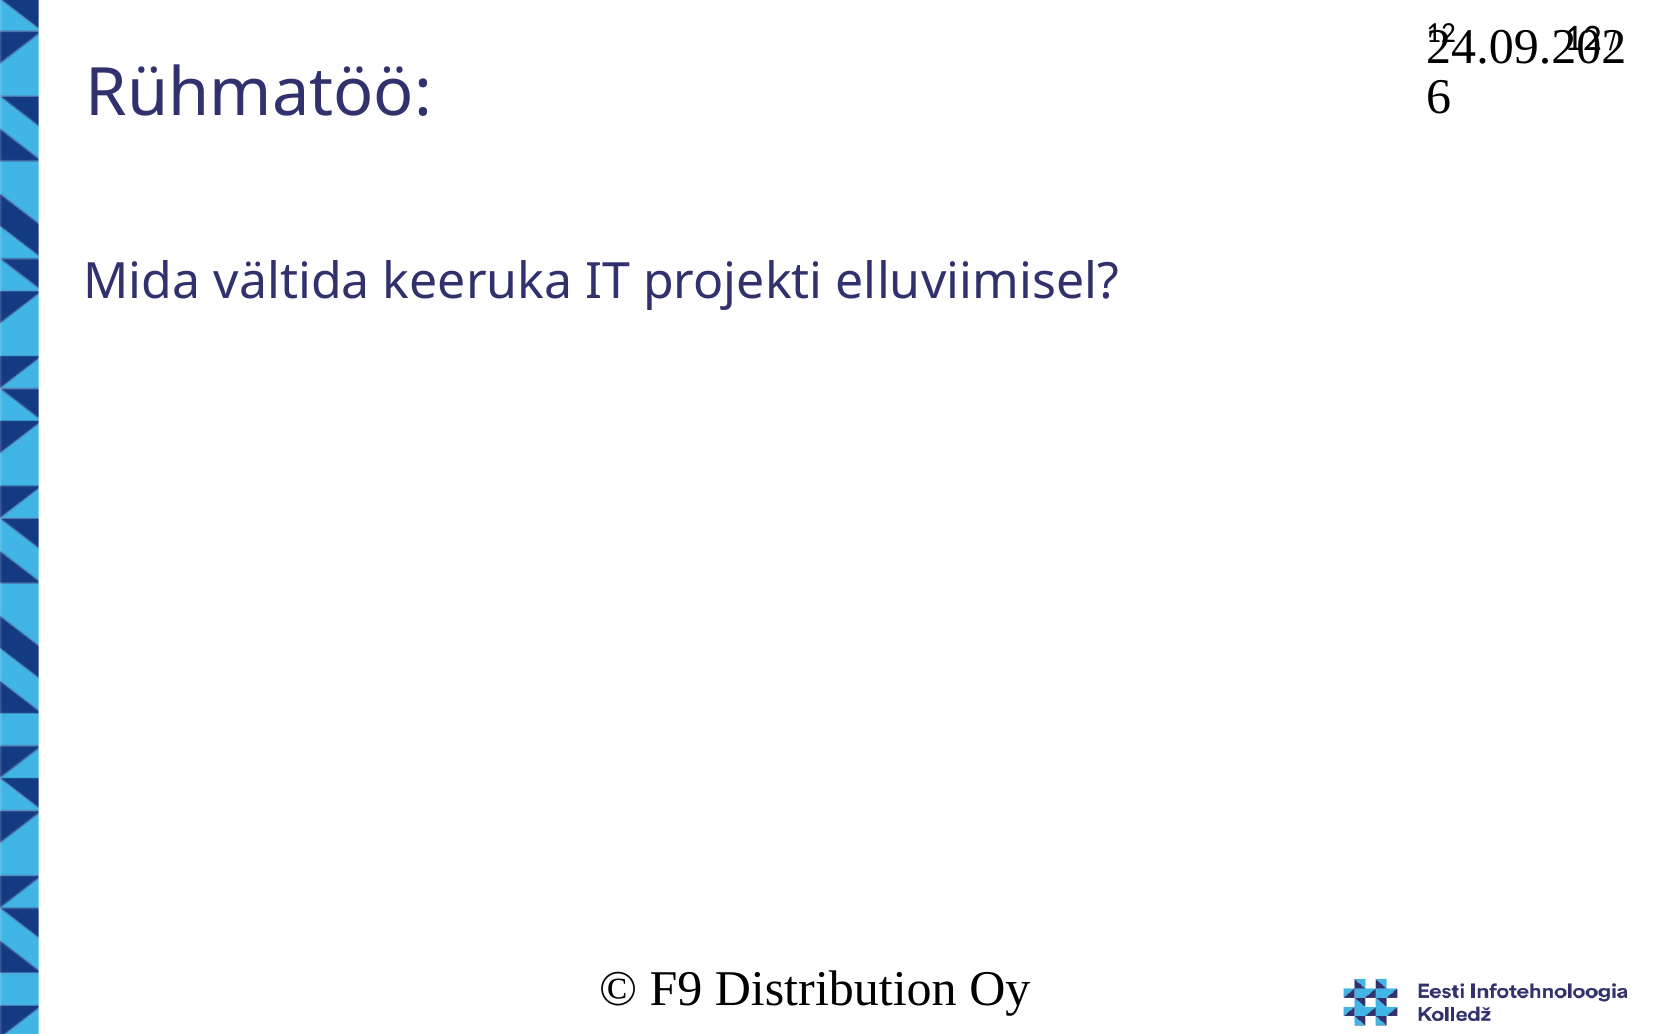

# Rühmatöö:
Mida vältida keeruka IT projekti elluviimisel?
© F9 Distribution Oy